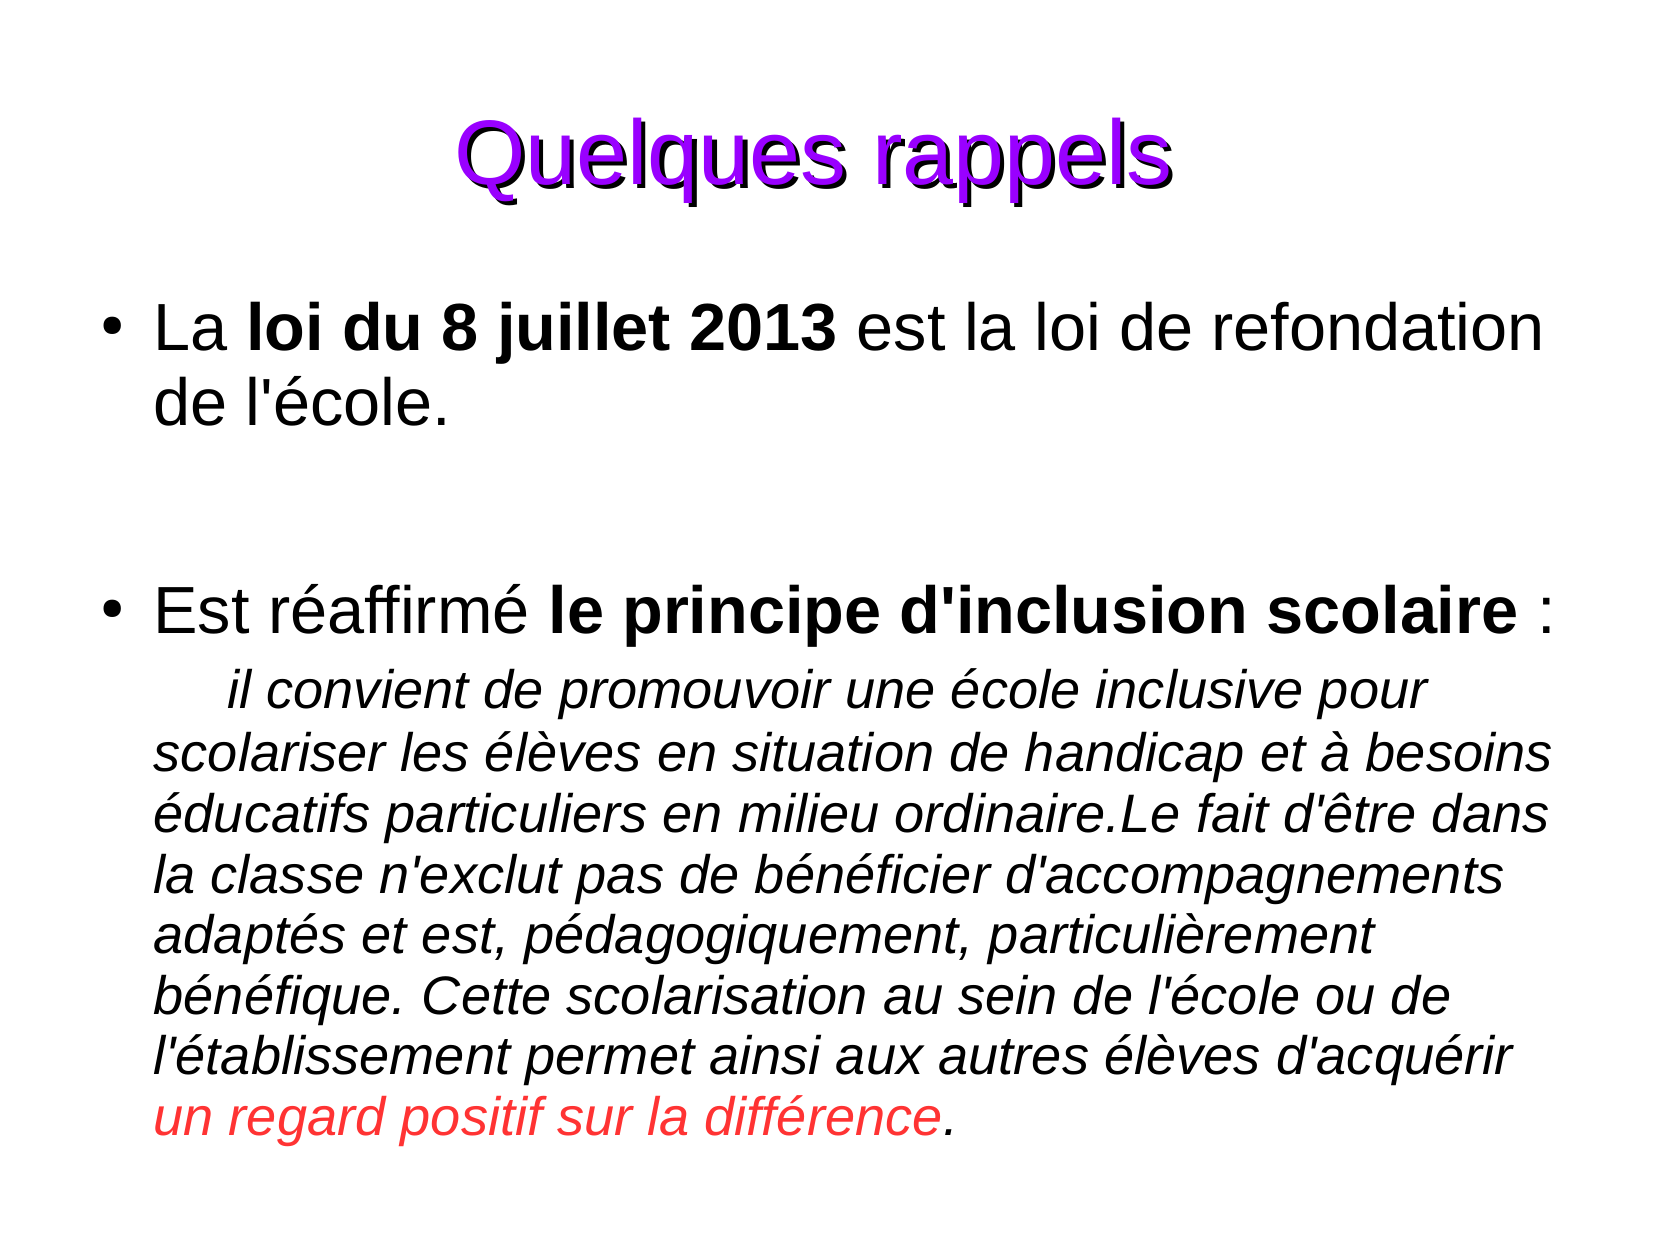

# Quelques rappels
La loi du 8 juillet 2013 est la loi de refondation de l'école.
Est réaffirmé le principe d'inclusion scolaire : il convient de promouvoir une école inclusive pour scolariser les élèves en situation de handicap et à besoins éducatifs particuliers en milieu ordinaire.Le fait d'être dans la classe n'exclut pas de bénéficier d'accompagnements adaptés et est, pédagogiquement, particulièrement bénéfique. Cette scolarisation au sein de l'école ou de l'établissement permet ainsi aux autres élèves d'acquérir un regard positif sur la différence.